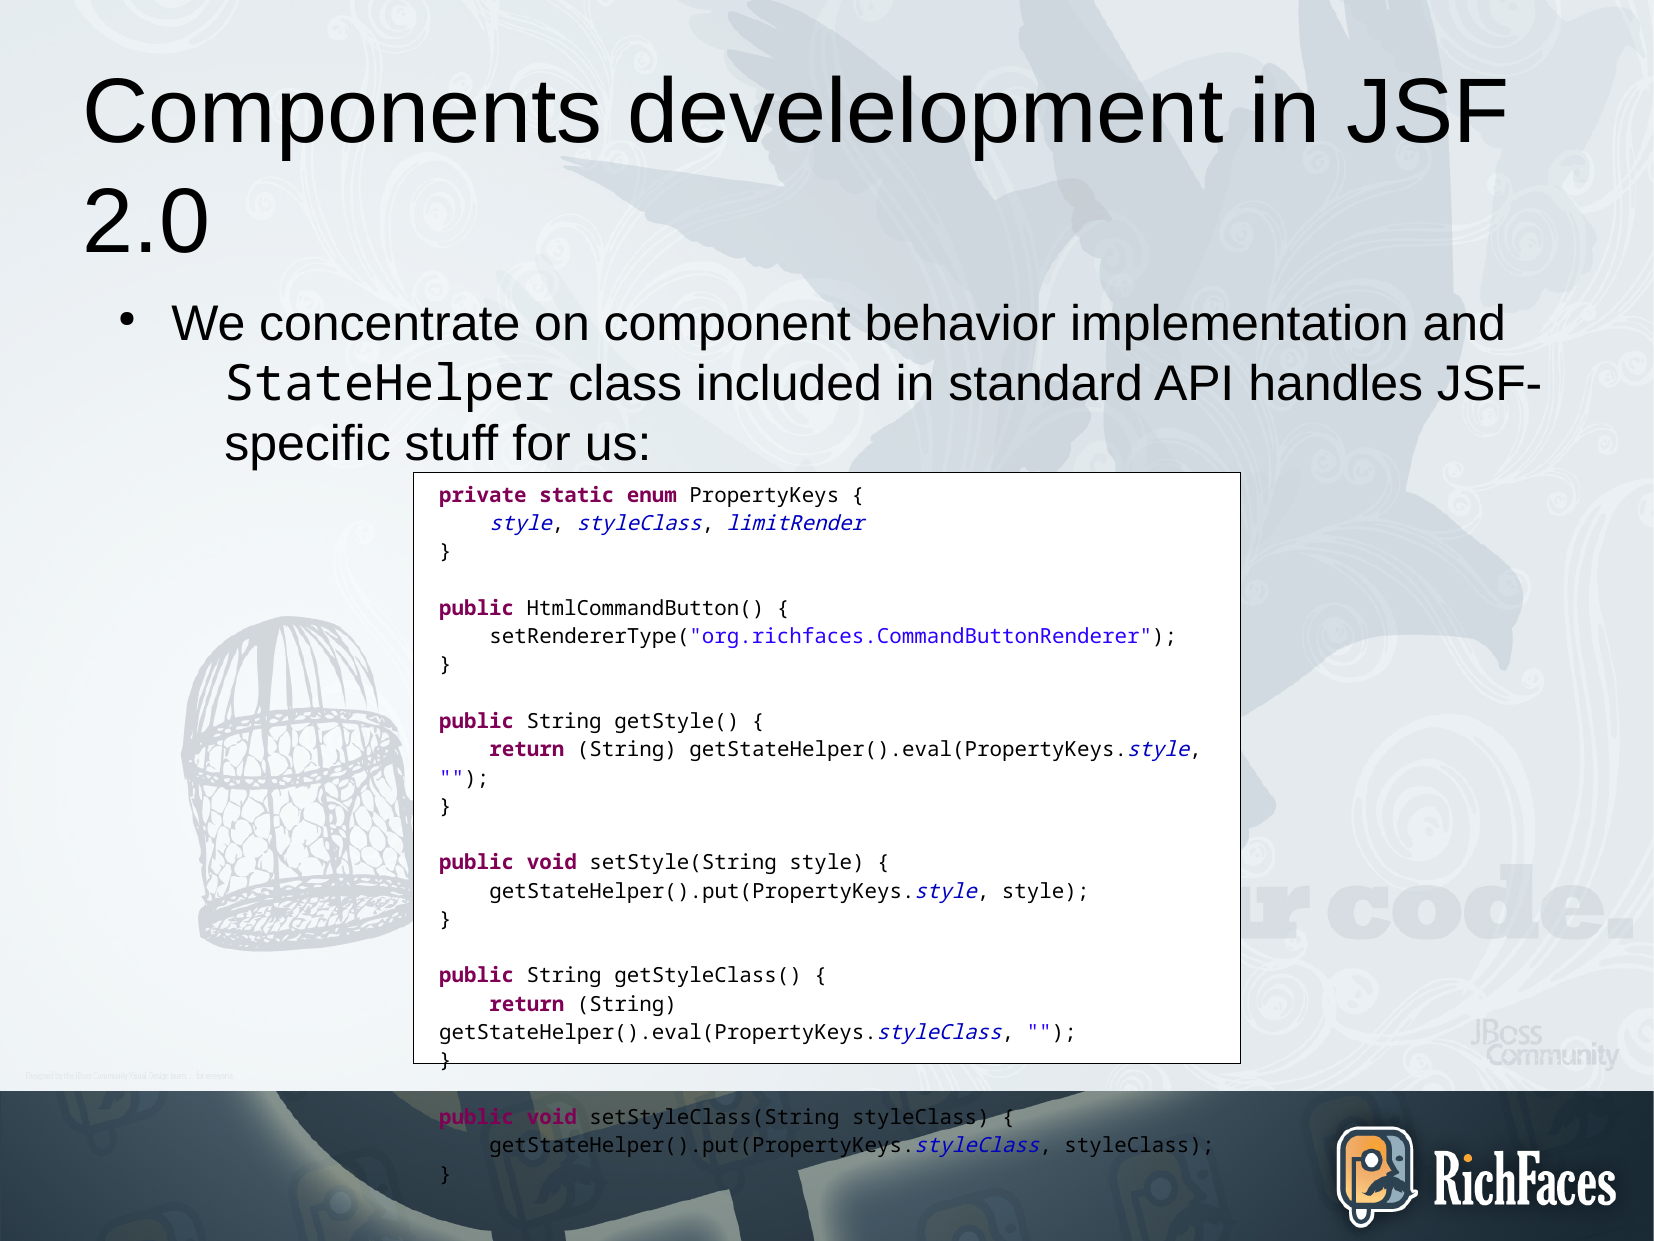

# Components develelopment in JSF 2.0
We concentrate on component behavior implementation and StateHelper class included in standard API handles JSF-specific stuff for us:
private static enum PropertyKeys {
 style, styleClass, limitRender
}
public HtmlCommandButton() {
 setRendererType("org.richfaces.CommandButtonRenderer");
}
public String getStyle() {
 return (String) getStateHelper().eval(PropertyKeys.style, "");
}
public void setStyle(String style) {
 getStateHelper().put(PropertyKeys.style, style);
}
public String getStyleClass() {
 return (String) getStateHelper().eval(PropertyKeys.styleClass, "");
}
public void setStyleClass(String styleClass) {
 getStateHelper().put(PropertyKeys.styleClass, styleClass);
}